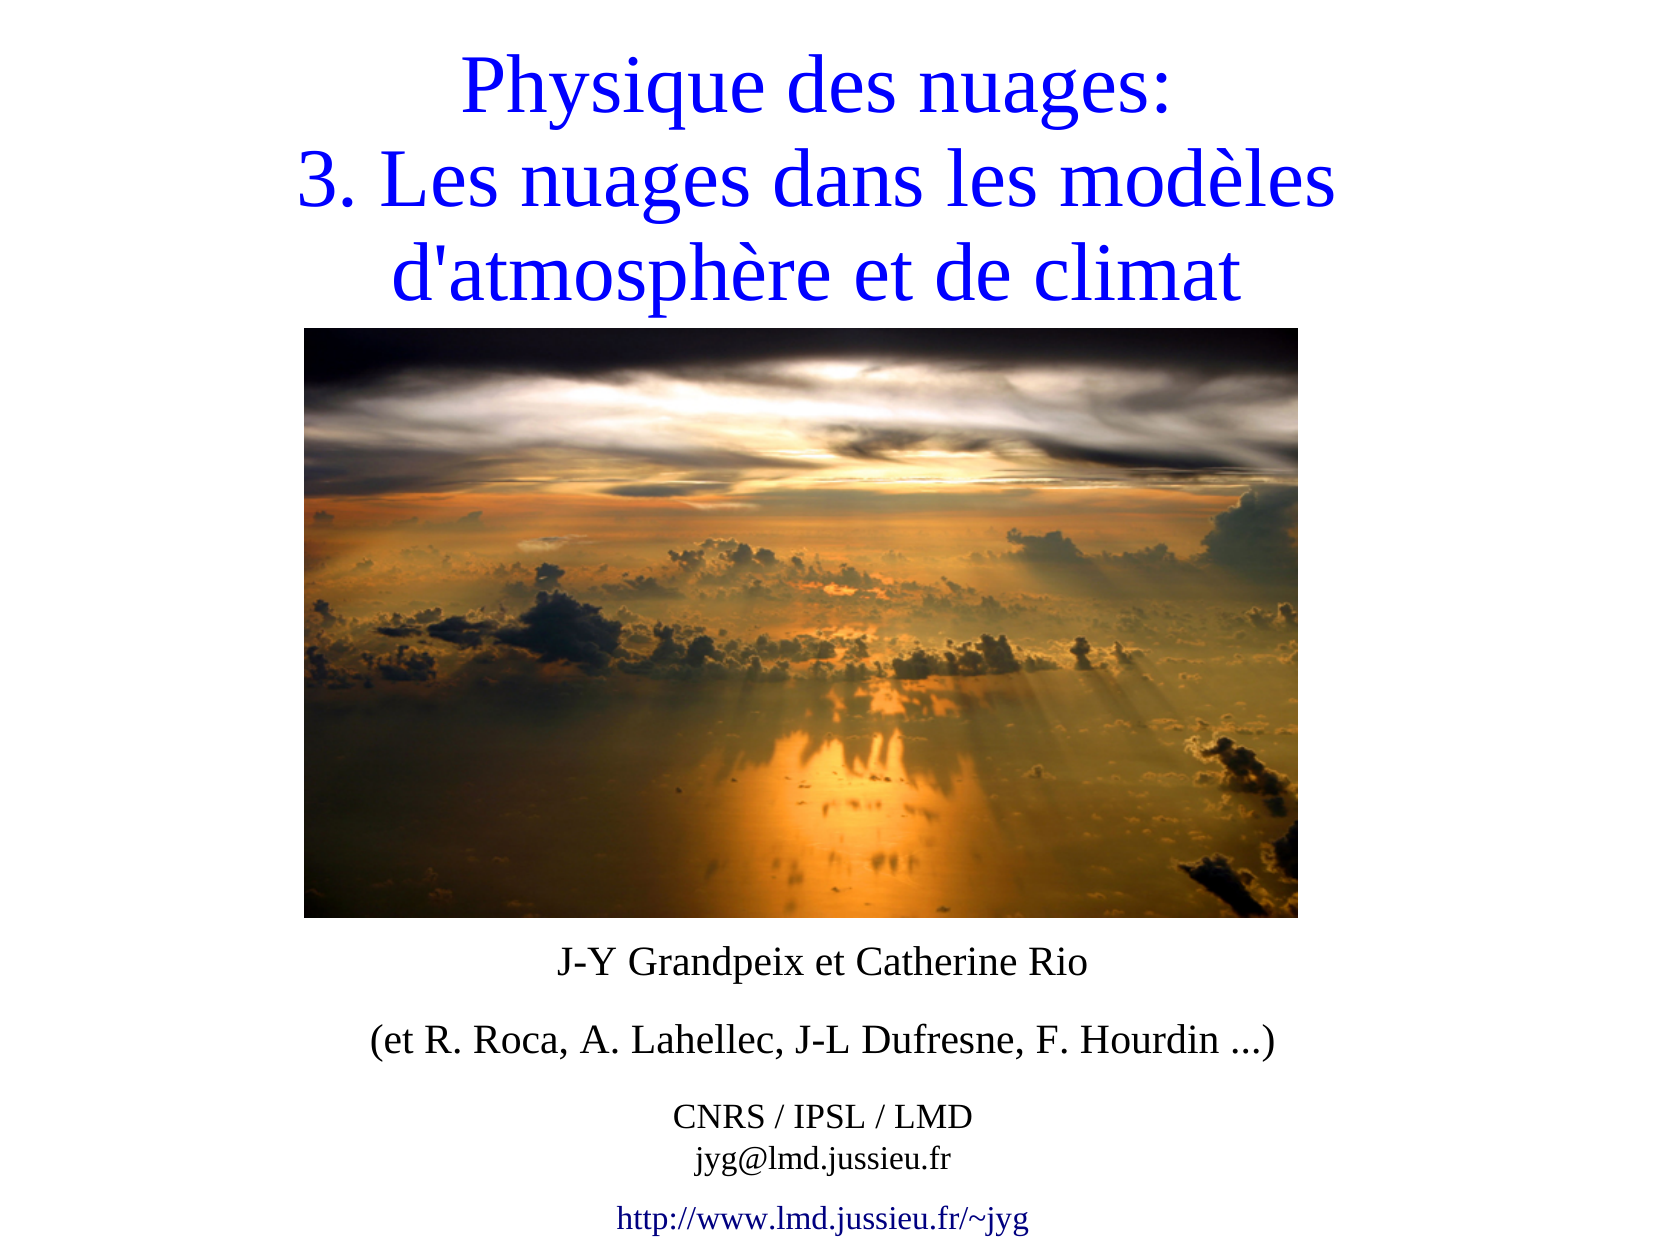

Physique des nuages:
3. Les nuages dans les modèles
d'atmosphère et de climat
J-Y Grandpeix et Catherine Rio
(et R. Roca, A. Lahellec, J-L Dufresne, F. Hourdin ...)
CNRS / IPSL / LMD
jyg@lmd.jussieu.fr
http://www.lmd.jussieu.fr/~jyg
Textes de JLD : http://www.lmd.jussieu.fr/~jldufres